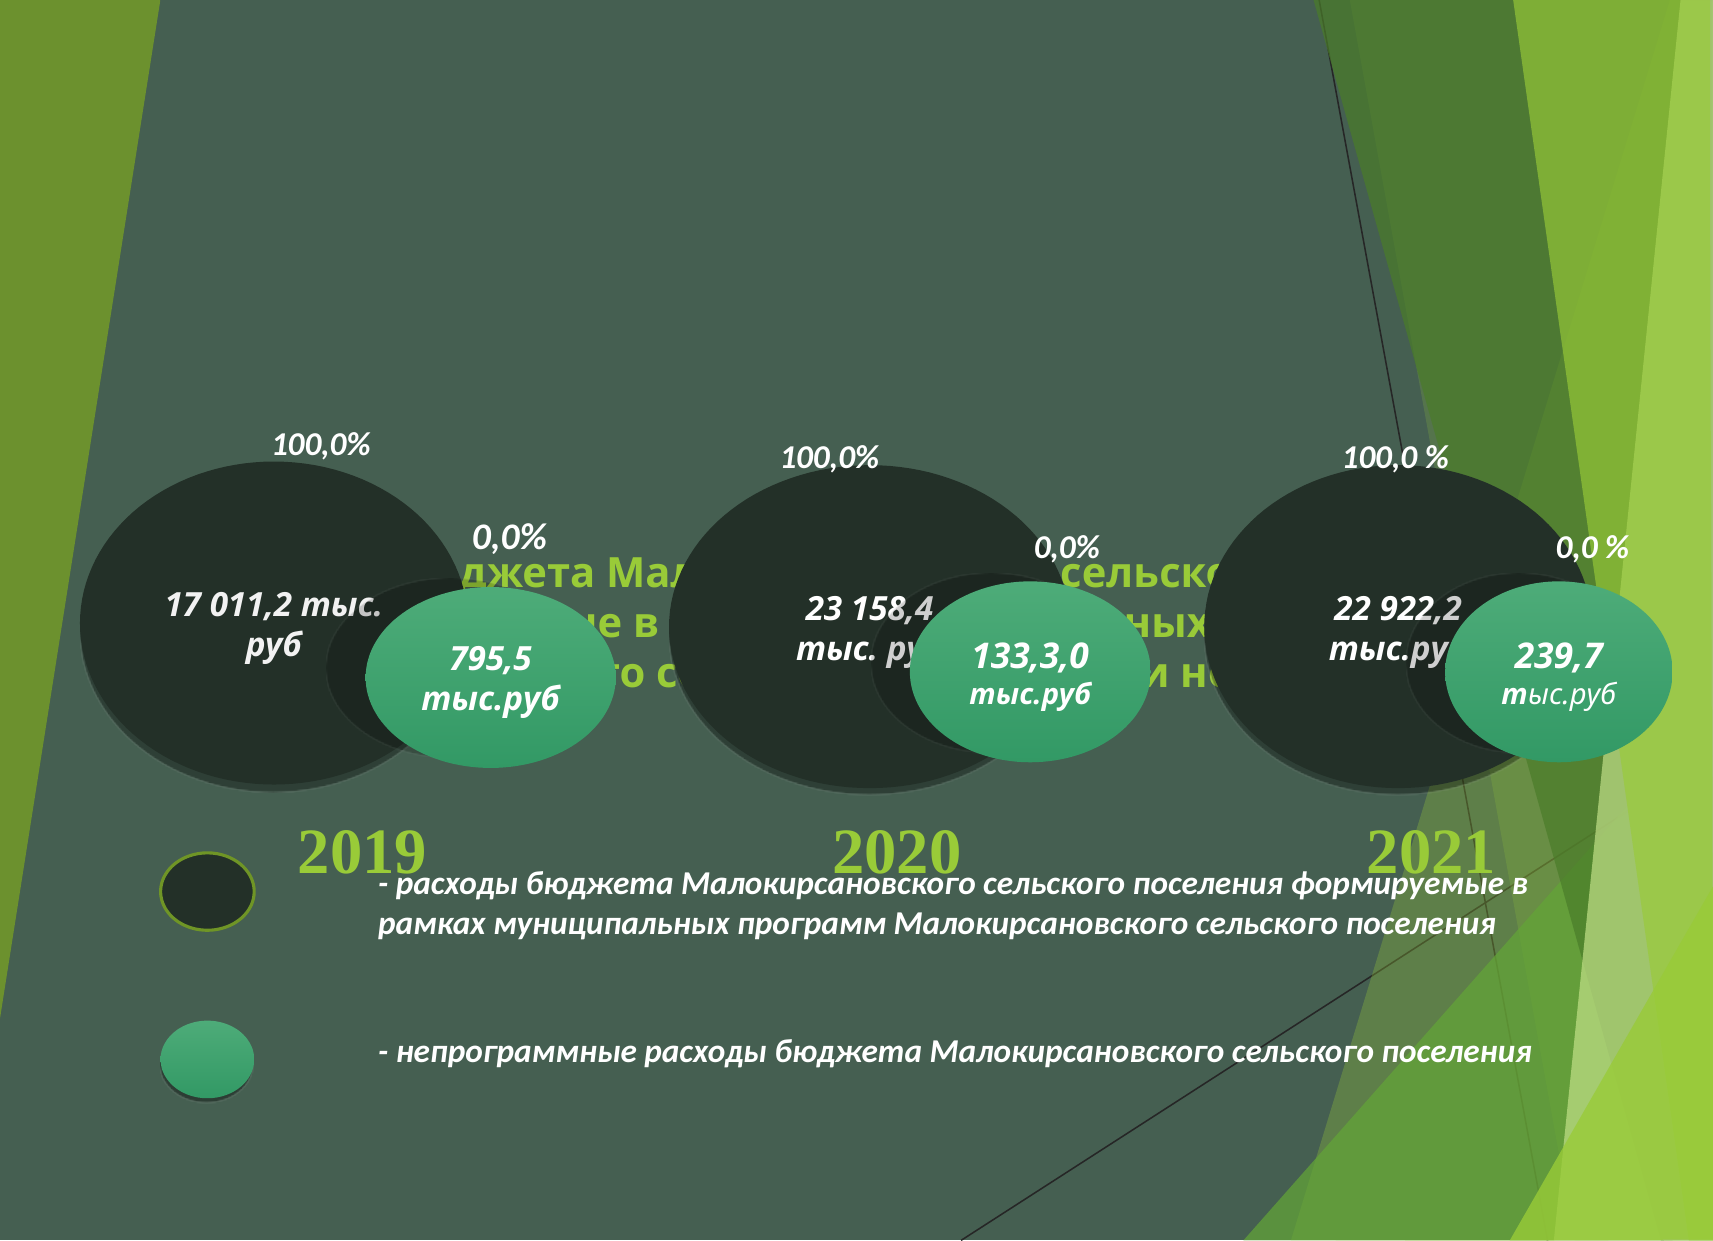

# Расходы бюджета Малокирсановского сельского поселения, формируемые в рамках муниципальных программ Малокирсановского сельского поселения, и непрограммные расходы 2019 2020 2021
100,0%
100,0%
100,0 %
17 011,2 тыс. руб
23 158,4
тыс. руб
22 922,2
тыс.руб
0,0%
0,0%
0,0 %
133,3,0
тыс.руб
239,7 тыс.руб
795,5 тыс.руб
- расходы бюджета Малокирсановского сельского поселения формируемые в рамках муниципальных программ Малокирсановского сельского поселения
- непрограммные расходы бюджета Малокирсановского сельского поселения